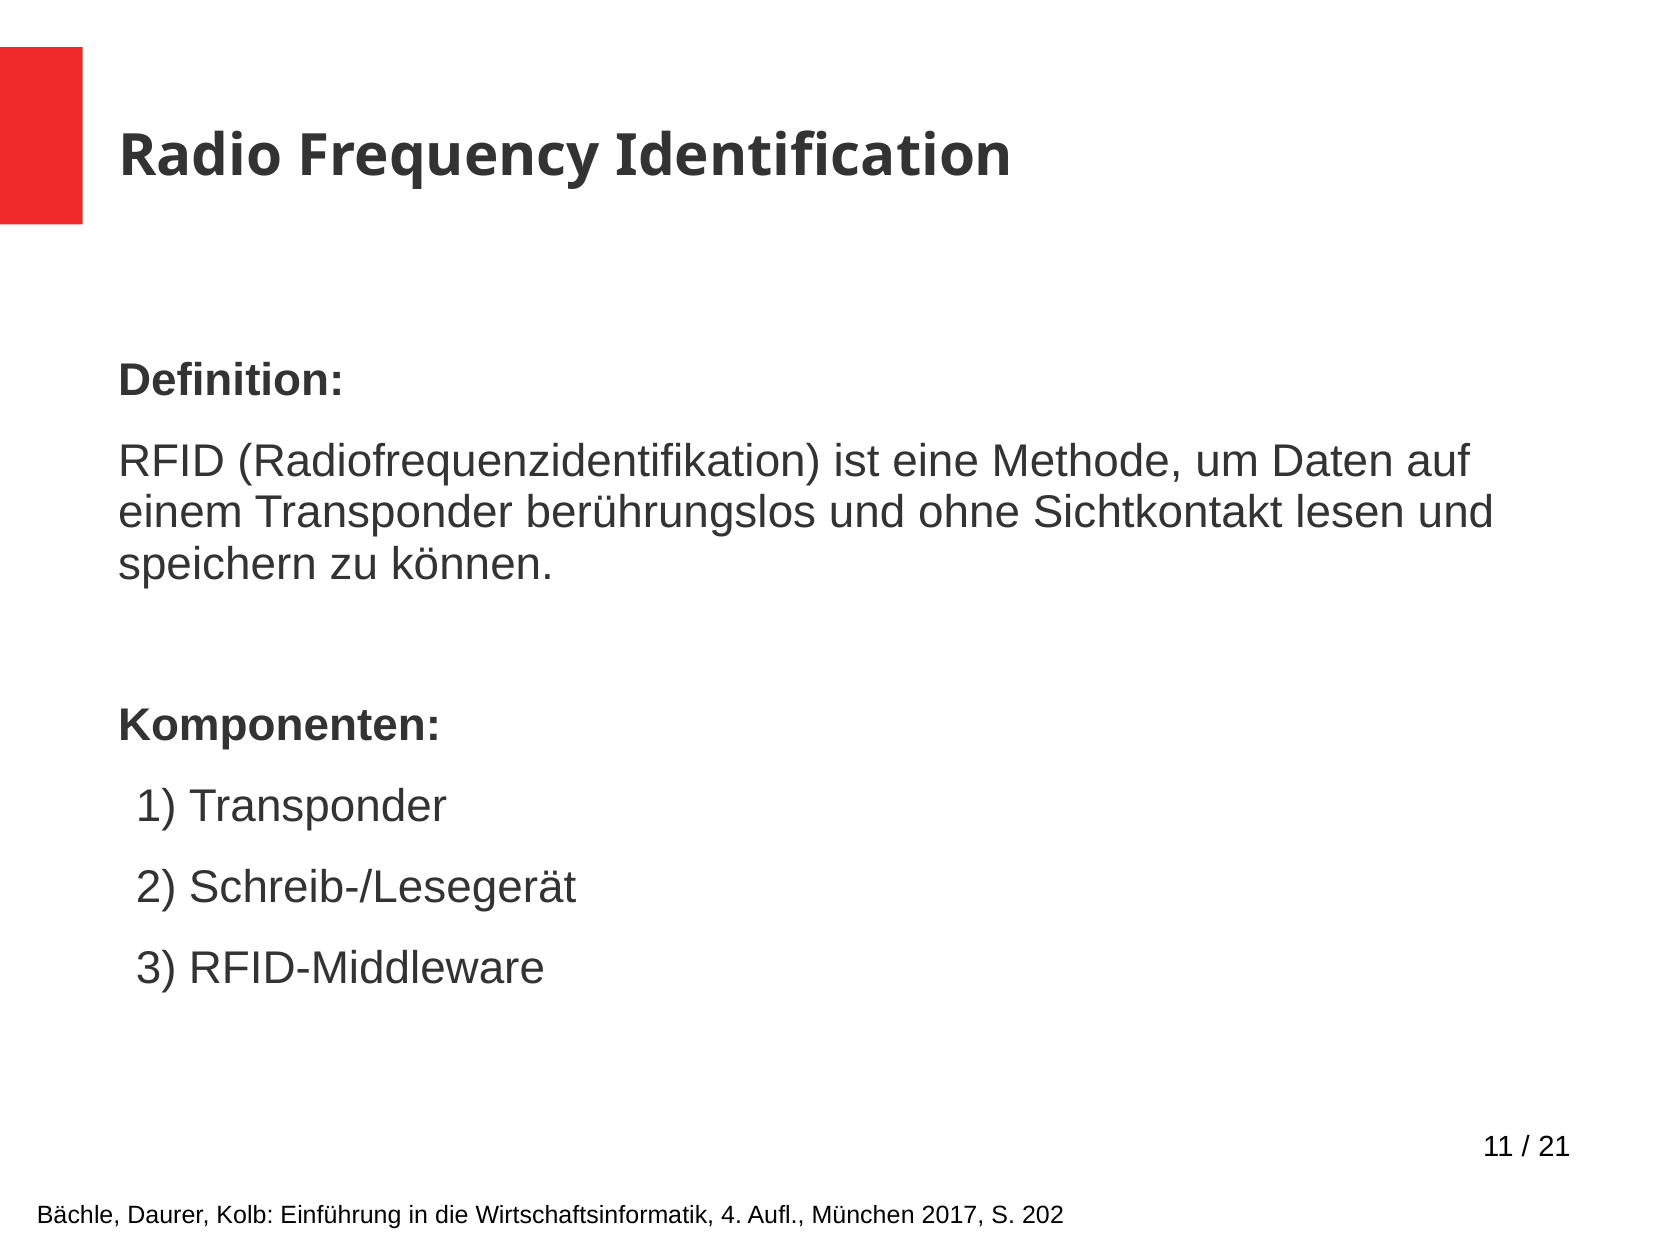

# Radio Frequency Identification
Definition:
RFID (Radiofrequenzidentifikation) ist eine Methode, um Daten auf einem Transponder berührungslos und ohne Sichtkontakt lesen und speichern zu können.
Komponenten:
Transponder
Schreib-/Lesegerät
RFID-Middleware
11
Bächle, Daurer, Kolb: Einführung in die Wirtschaftsinformatik, 4. Aufl., München 2017, S. 202